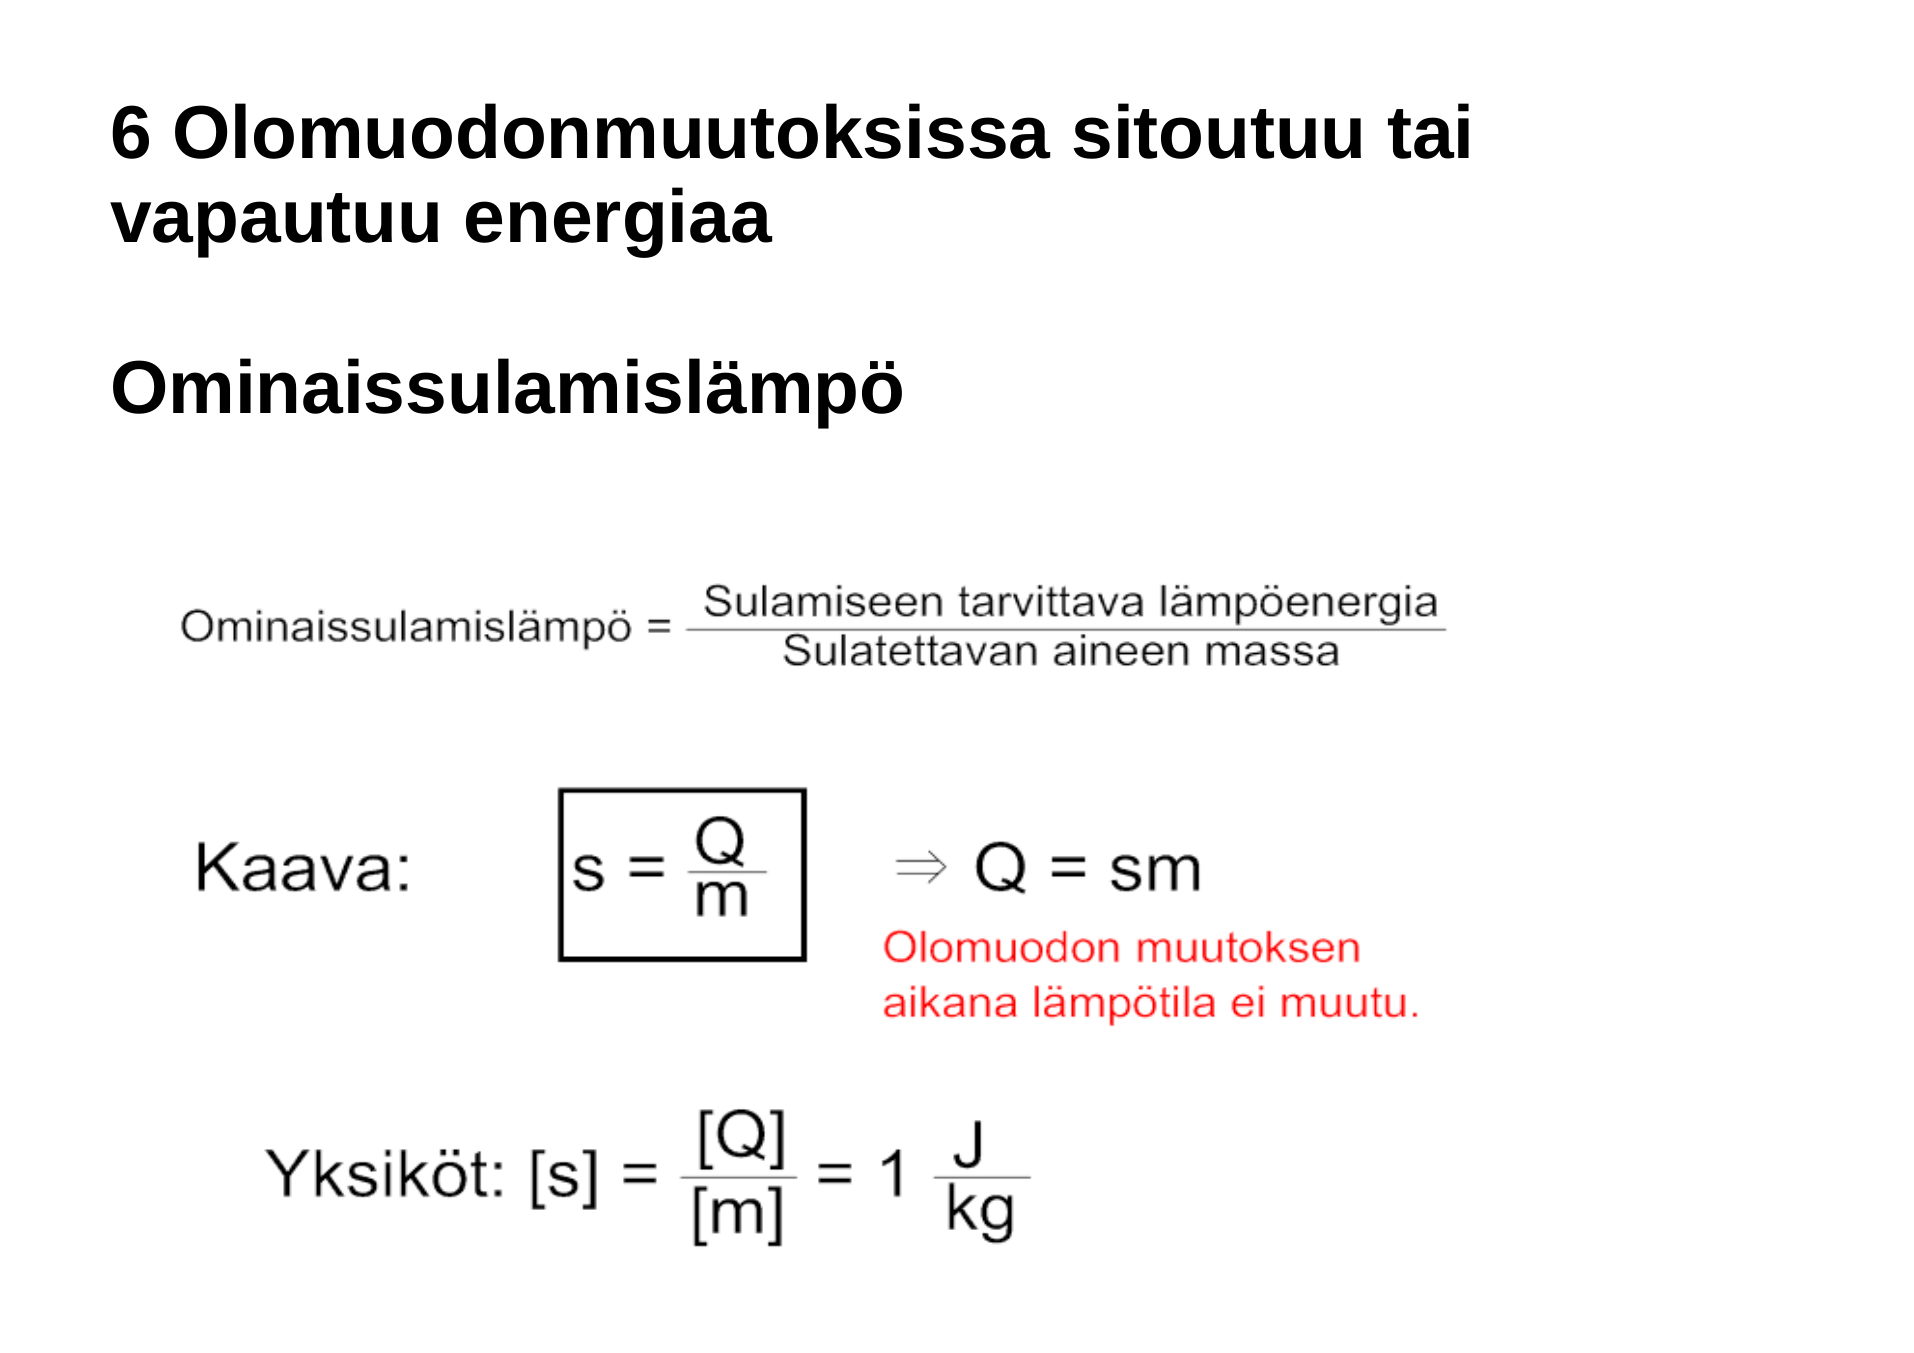

6 Olomuodonmuutoksissa sitoutuu tai vapautuu energiaa
Ominaissulamislämpö